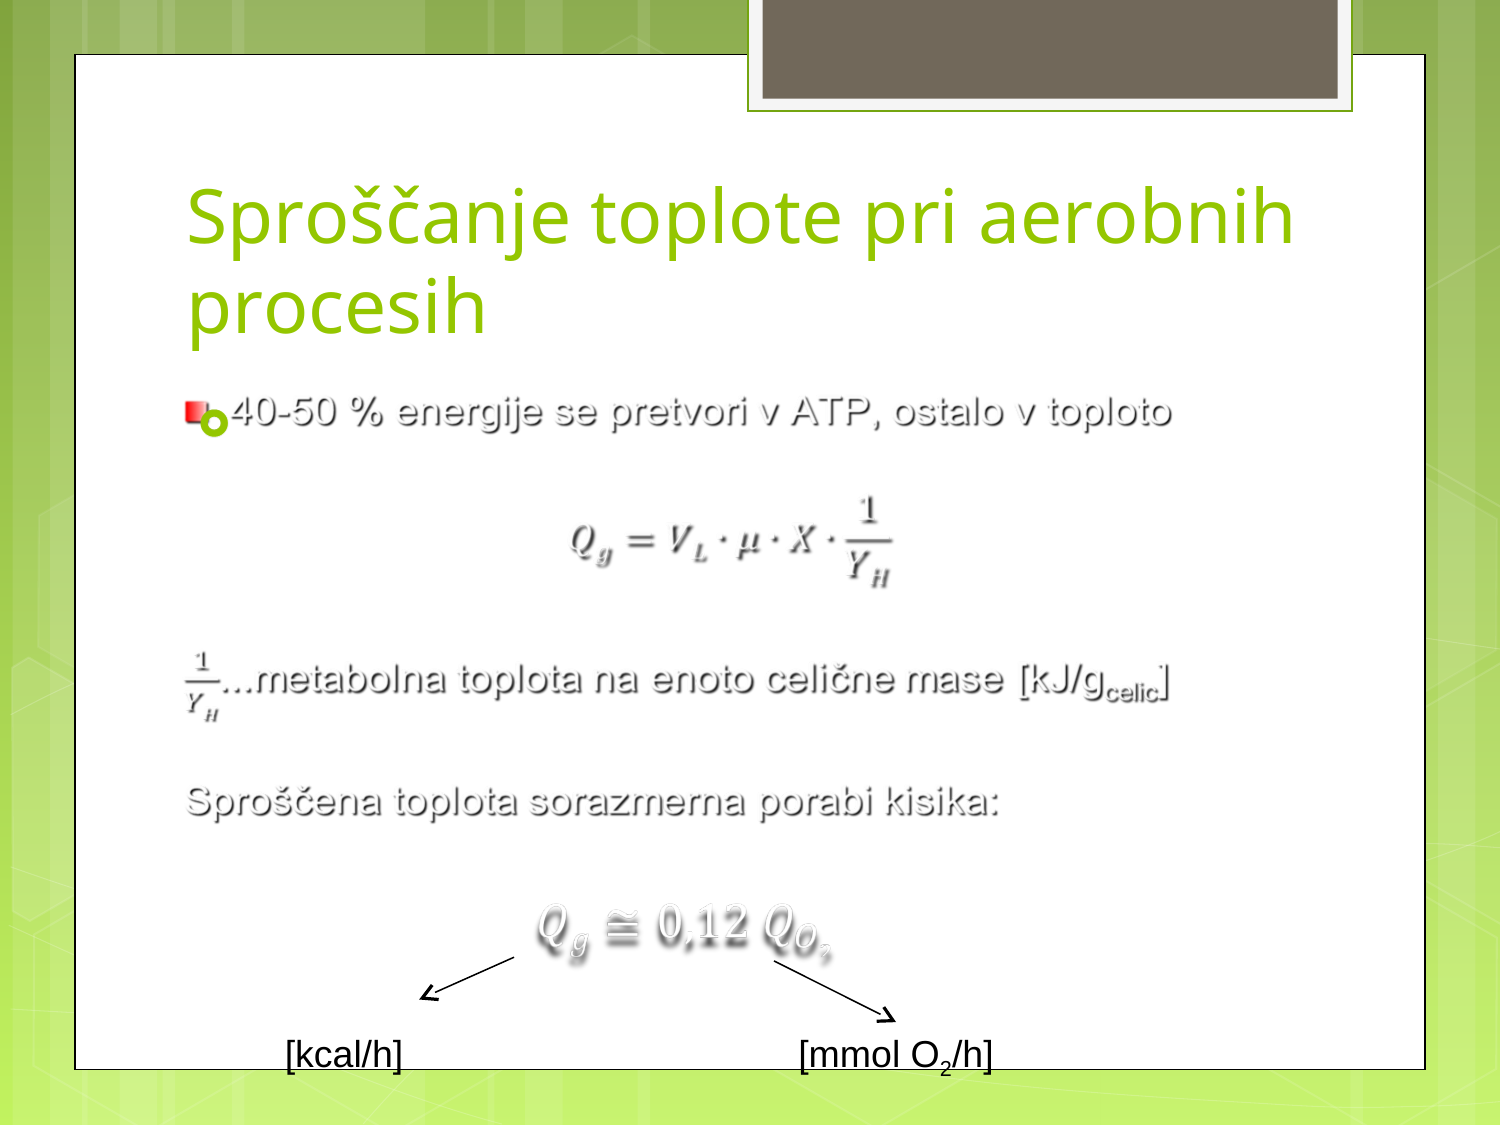

# Sproščanje toplote pri aerobnih procesih
[kcal/h]
[mmol O2/h]